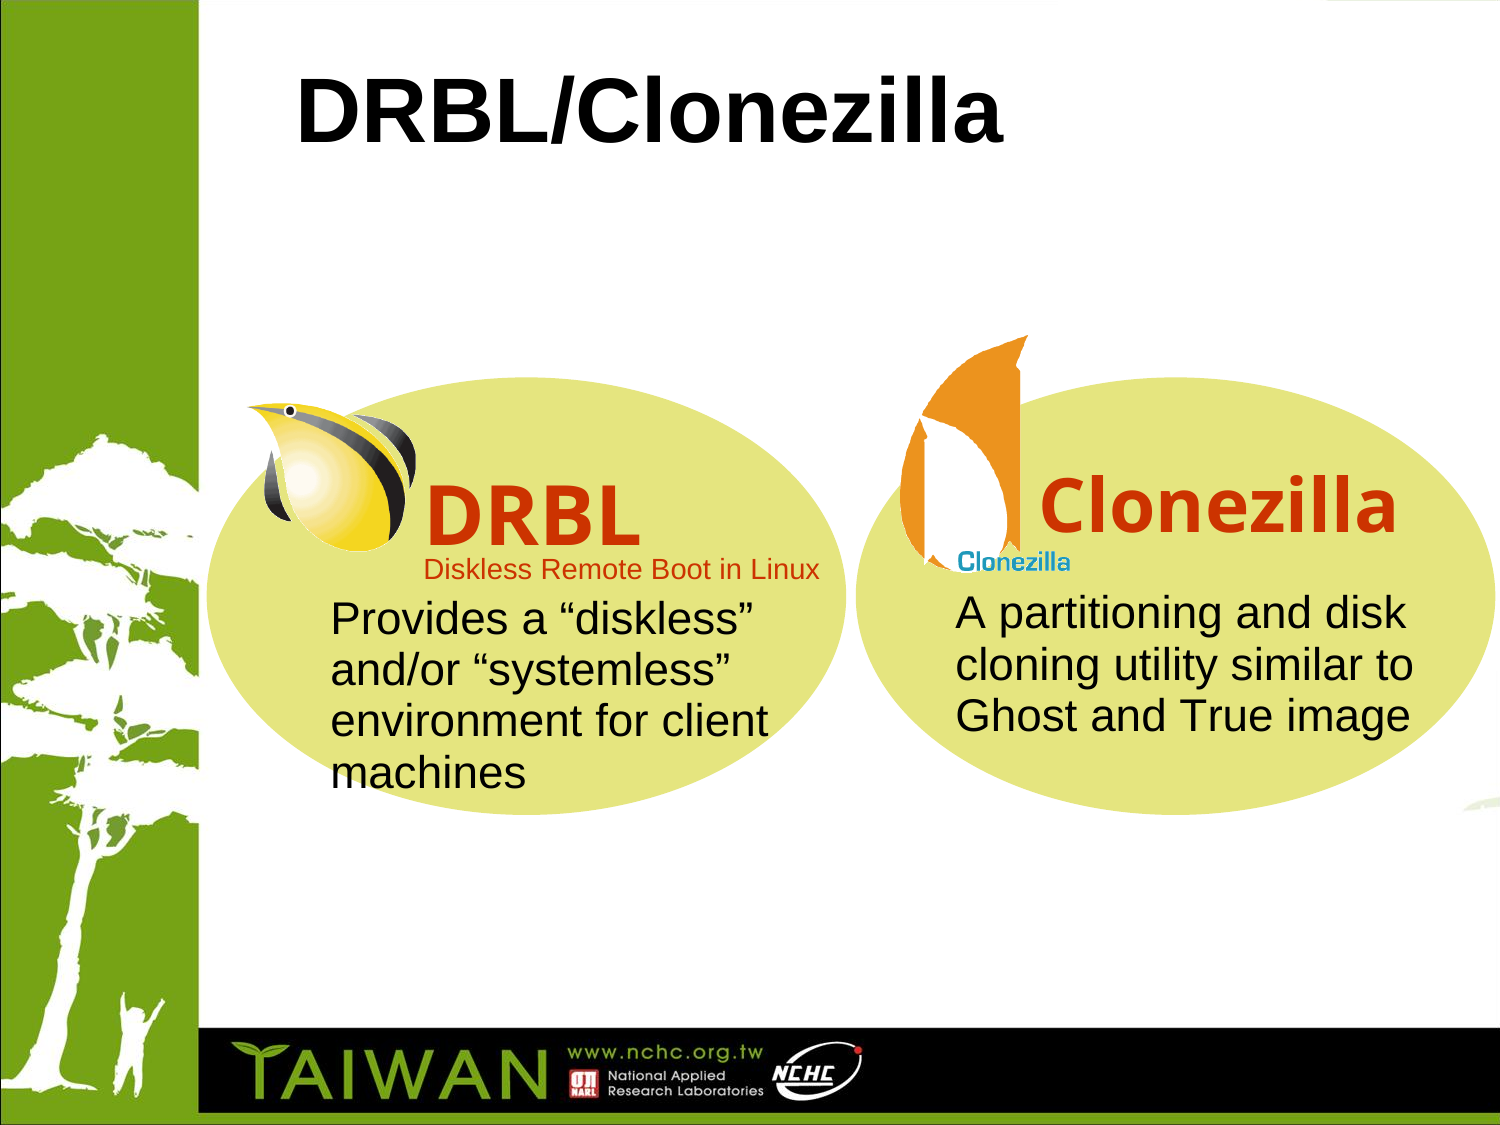

# DRBL/Clonezilla
Clonezilla
DRBL
Diskless Remote Boot in Linux
A partitioning and disk cloning utility similar to Ghost and True image
Provides a “diskless” and/or “systemless” environment for client machines